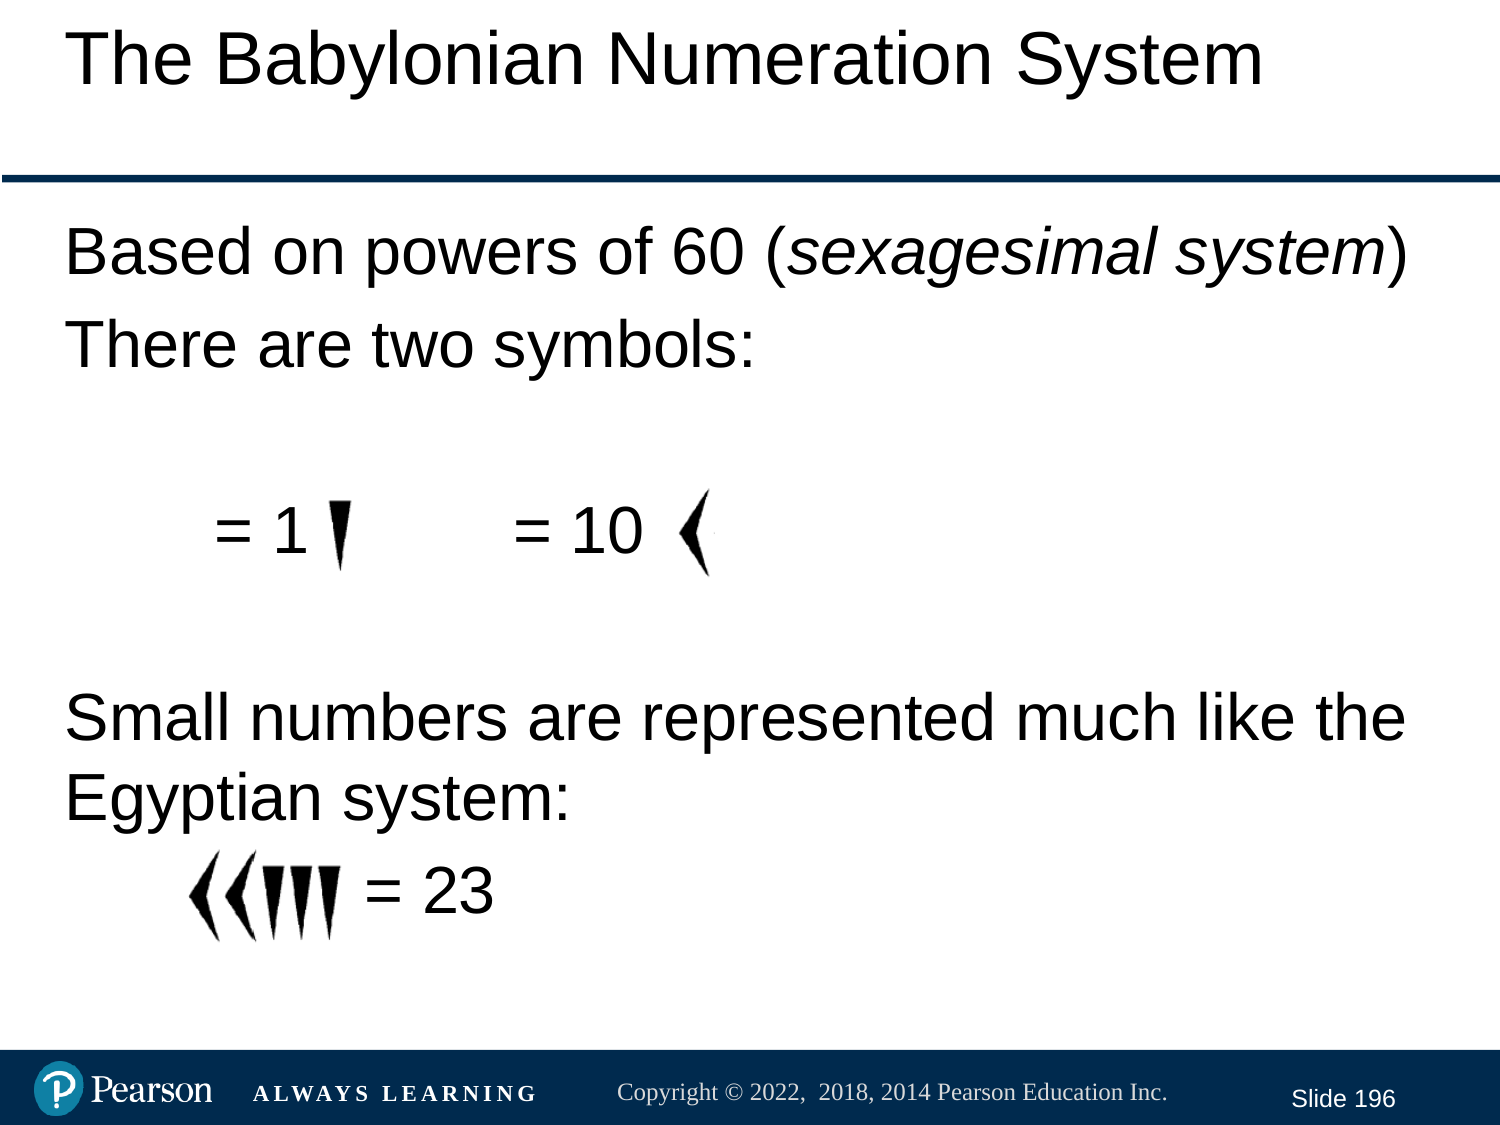

# The Babylonian Numeration System
Based on powers of 60 (sexagesimal system)
There are two symbols:
		= 1		 = 10
Small numbers are represented much like the Egyptian system:
				= 23